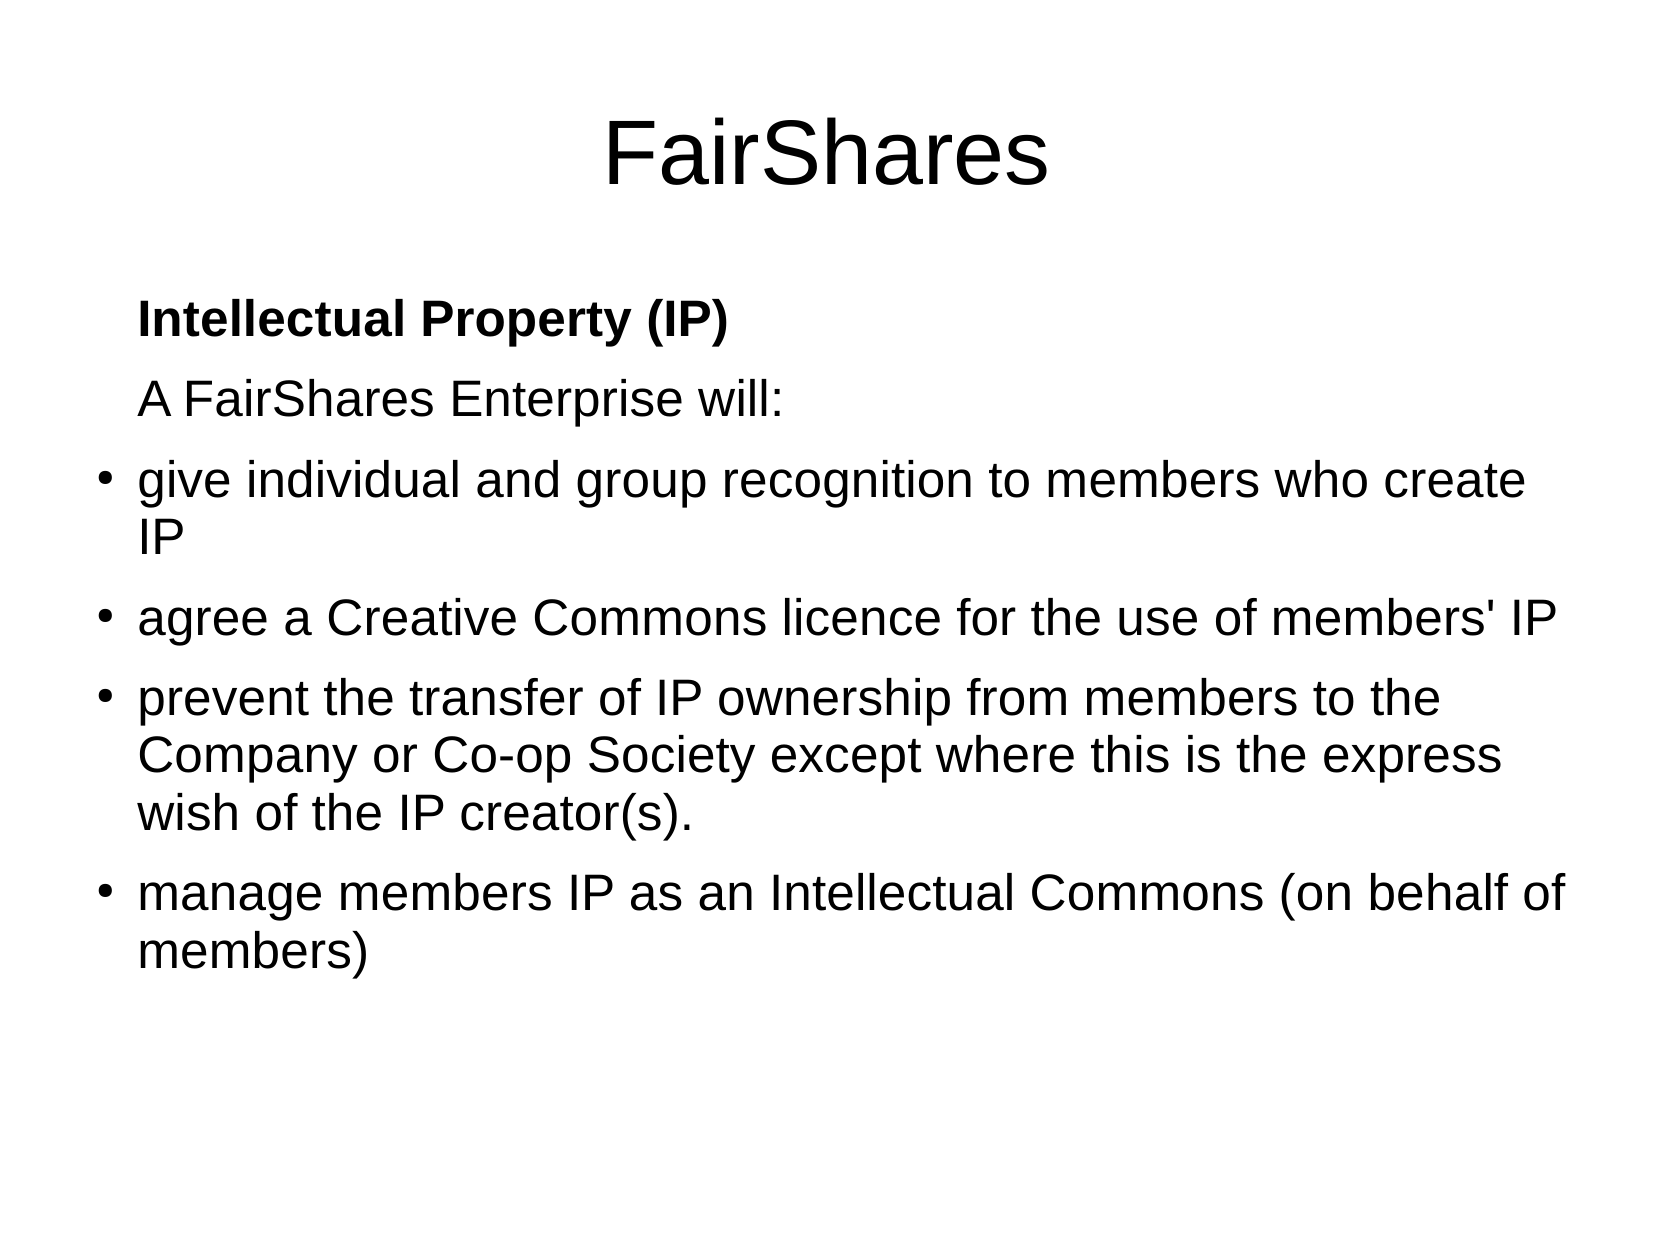

# FairShares
Intellectual Property (IP)
A FairShares Enterprise will:
give individual and group recognition to members who create IP
agree a Creative Commons licence for the use of members' IP
prevent the transfer of IP ownership from members to the Company or Co-op Society except where this is the express wish of the IP creator(s).
manage members IP as an Intellectual Commons (on behalf of members)